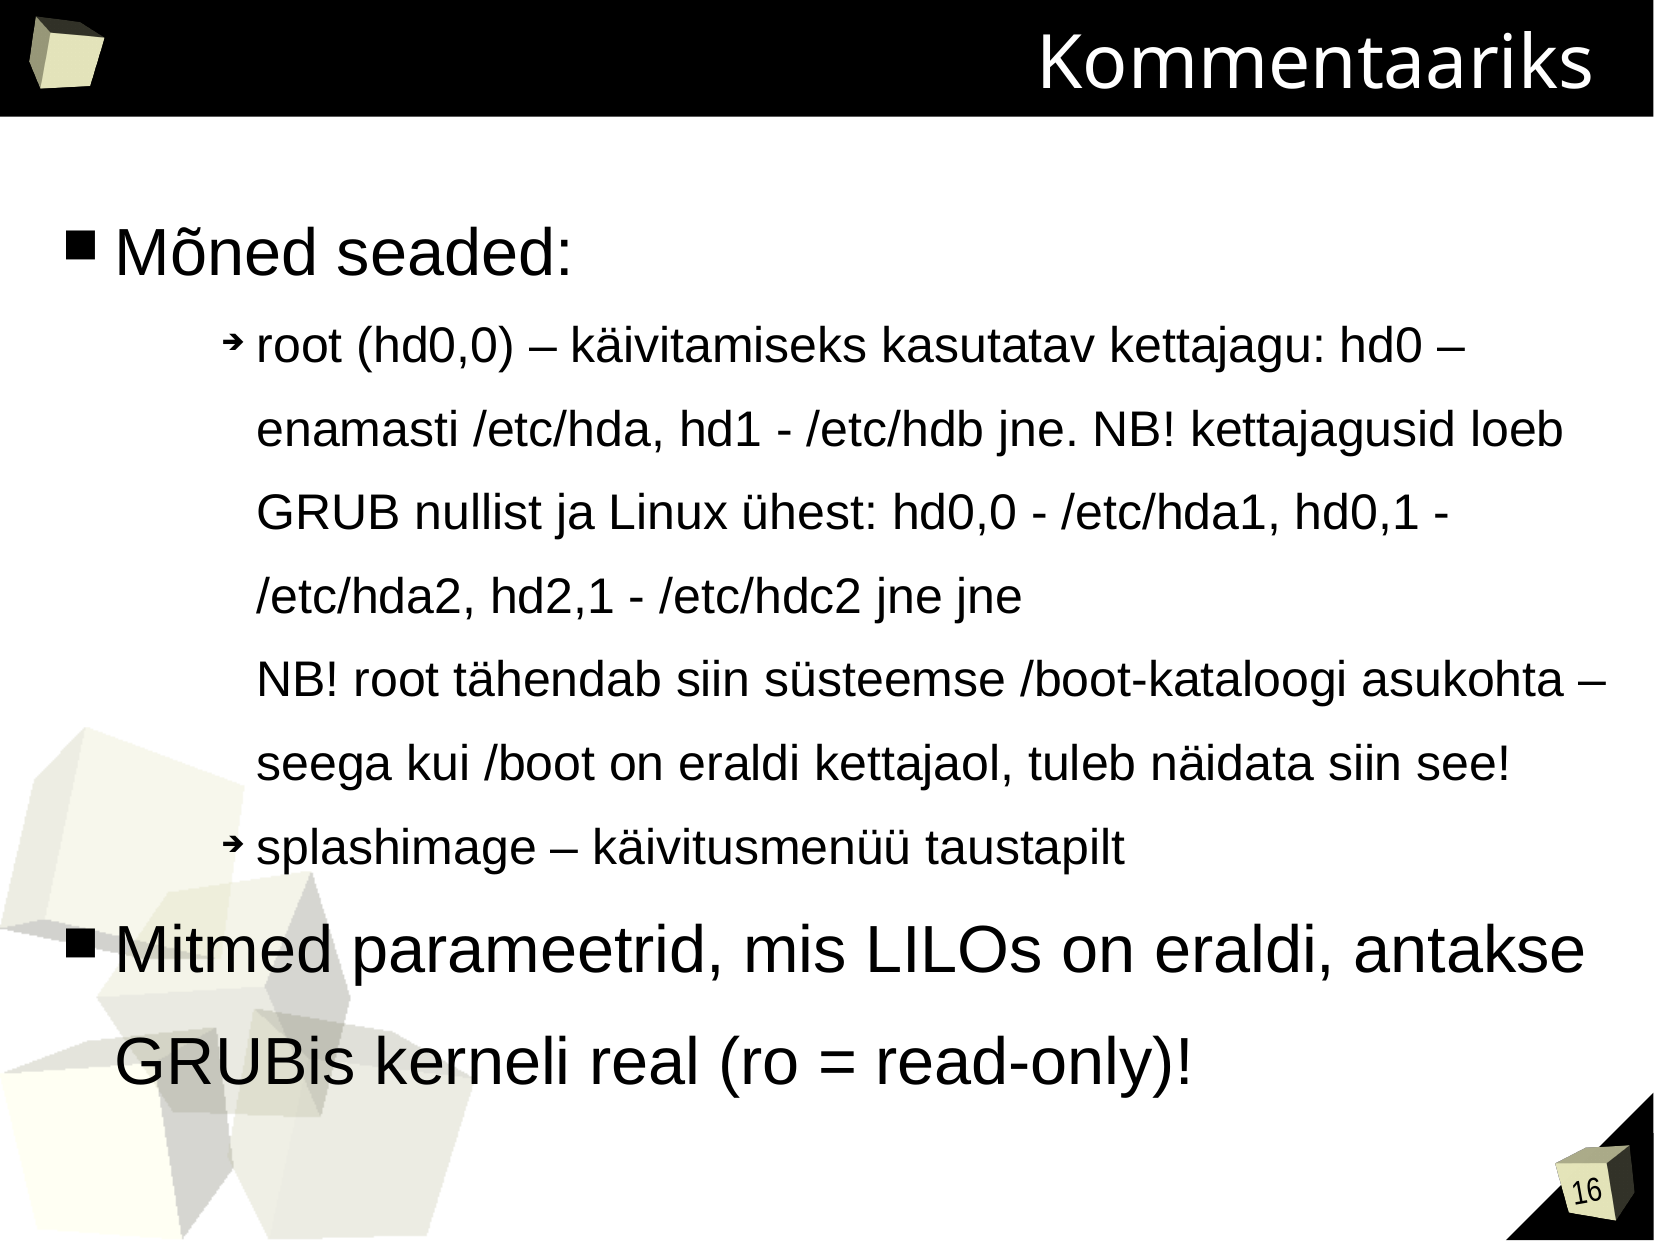

# Kommentaariks
Mõned seaded:
root (hd0,0) – käivitamiseks kasutatav kettajagu: hd0 – enamasti /etc/hda, hd1 - /etc/hdb jne. NB! kettajagusid loeb GRUB nullist ja Linux ühest: hd0,0 - /etc/hda1, hd0,1 - /etc/hda2, hd2,1 - /etc/hdc2 jne jne
NB! root tähendab siin süsteemse /boot-kataloogi asukohta – seega kui /boot on eraldi kettajaol, tuleb näidata siin see!
splashimage – käivitusmenüü taustapilt
Mitmed parameetrid, mis LILOs on eraldi, antakse GRUBis kerneli real (ro = read-only)!